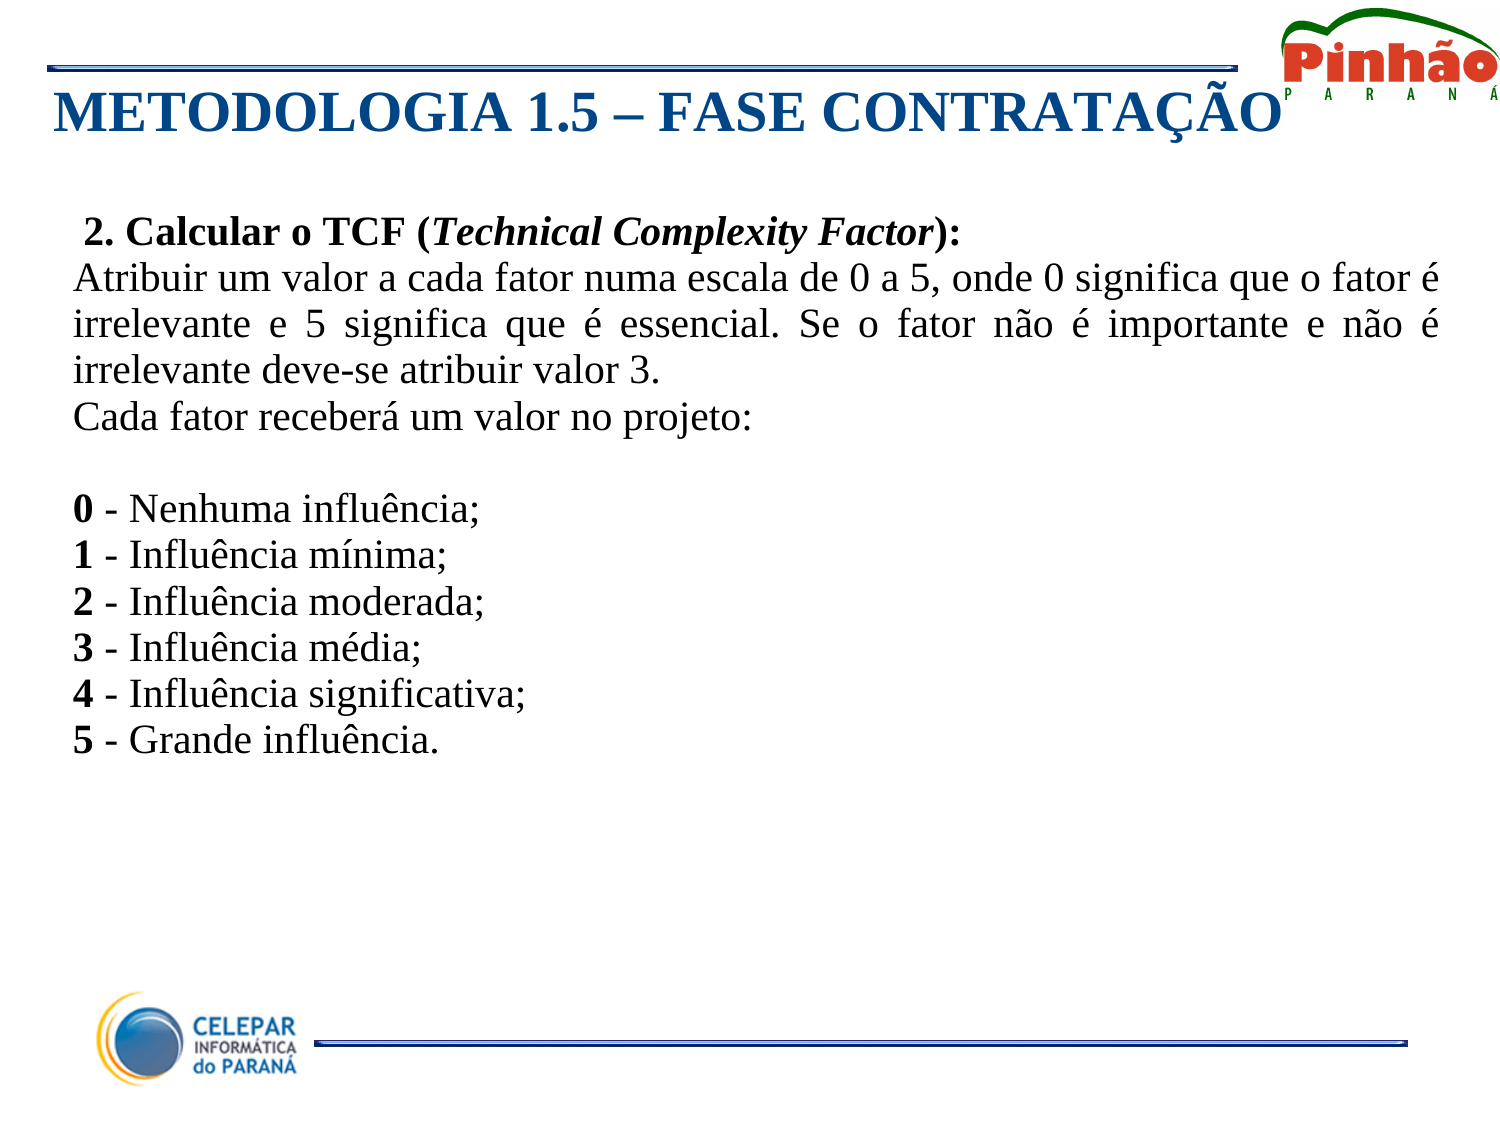

#
METODOLOGIA 1.5 – FASE CONTRATAÇÃO
 2. Calcular o TCF (Technical Complexity Factor):
Atribuir um valor a cada fator numa escala de 0 a 5, onde 0 significa que o fator é irrelevante e 5 significa que é essencial. Se o fator não é importante e não é irrelevante deve-se atribuir valor 3.
Cada fator receberá um valor no projeto:
0 - Nenhuma influência;
1 - Influência mínima;
2 - Influência moderada;
3 - Influência média;
4 - Influência significativa;
5 - Grande influência.